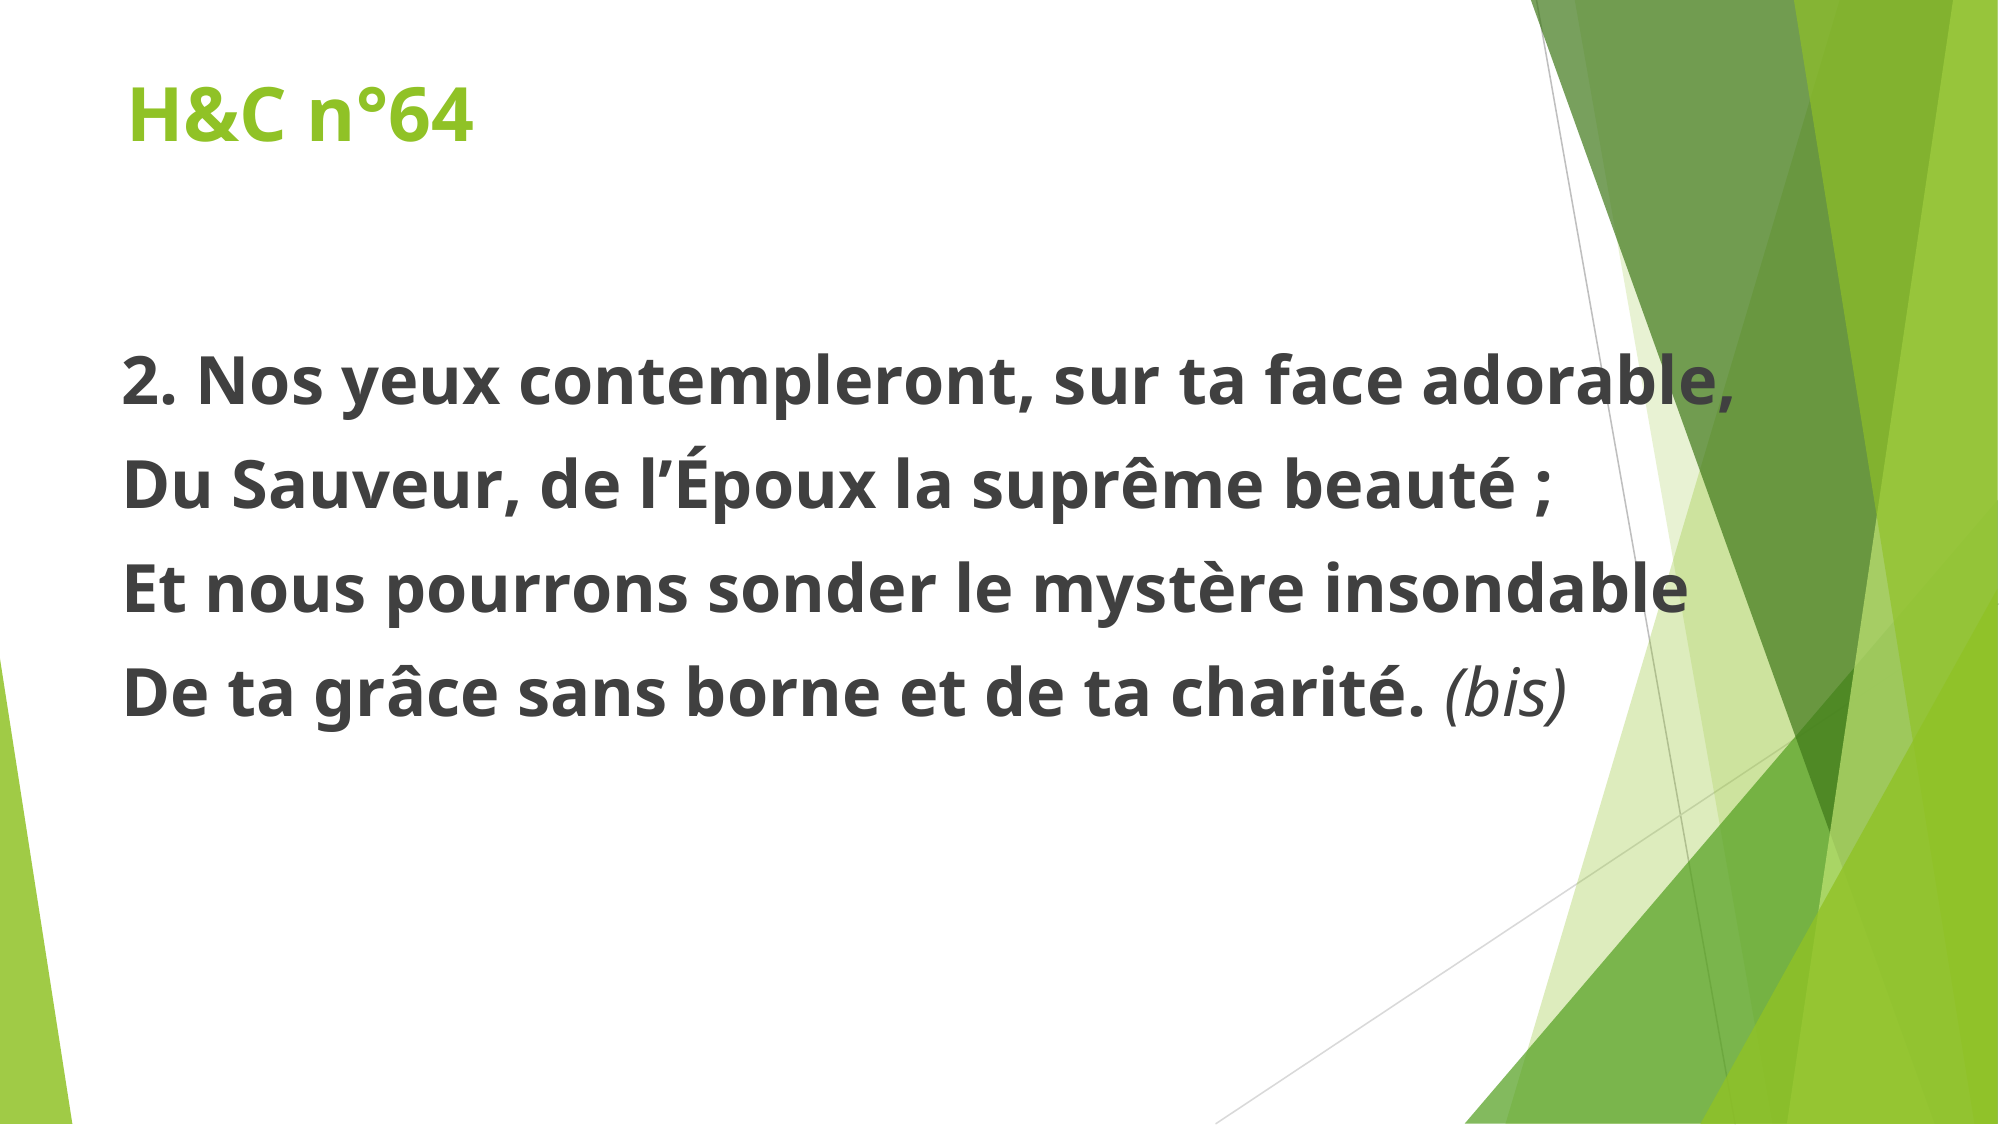

H&C n°64
2. Nos yeux contempleront, sur ta face adorable,
Du Sauveur, de l’Époux la suprême beauté ;
Et nous pourrons sonder le mystère insondable
De ta grâce sans borne et de ta charité. (bis)